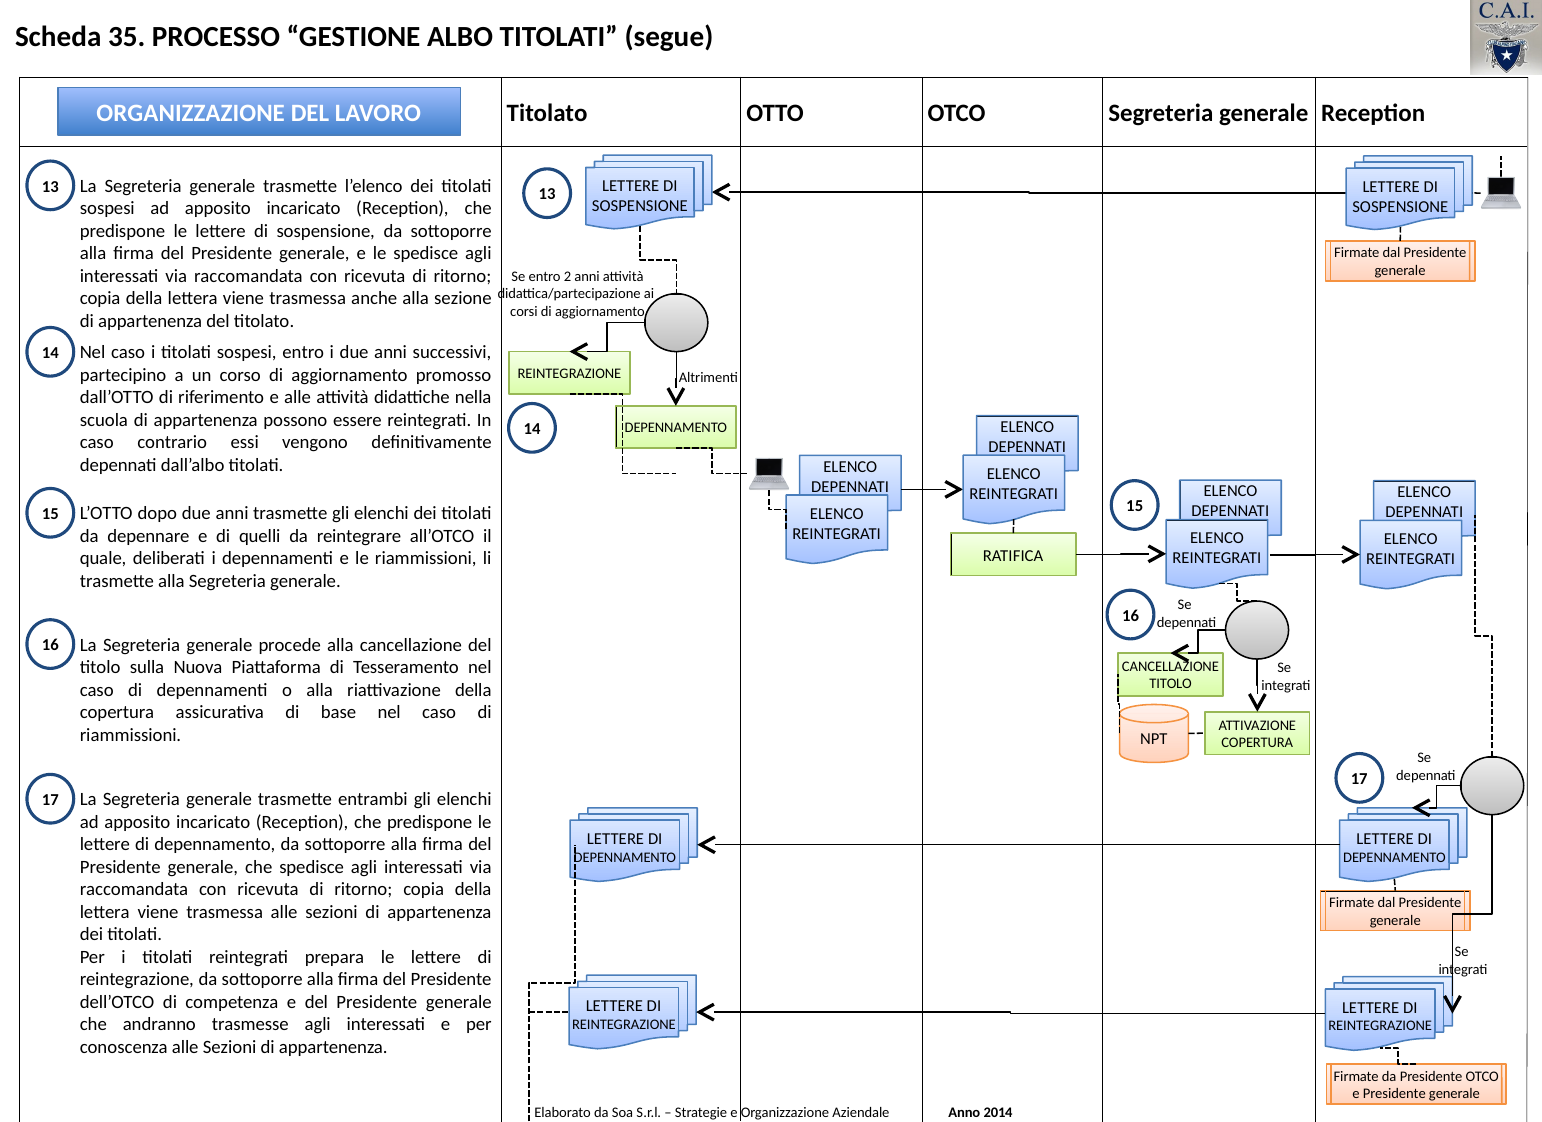

Scheda 35. PROCESSO “GESTIONE ALBO TITOLATI” (segue)
OTTO
Titolato
OTCO
Segreteria generale
Reception
ORGANIZZAZIONE DEL LAVORO
LETTERE DI SOSPENSIONE
LETTERE DI SOSPENSIONE
13
La Segreteria generale trasmette l’elenco dei titolati sospesi ad apposito incaricato (Reception), che predispone le lettere di sospensione, da sottoporre alla firma del Presidente generale, e le spedisce agli interessati via raccomandata con ricevuta di ritorno; copia della lettera viene trasmessa anche alla sezione di appartenenza del titolato.
13
Firmate dal Presidente generale
Se entro 2 anni attività didattica/partecipazione ai
corsi di aggiornamento
14
Nel caso i titolati sospesi, entro i due anni successivi, partecipino a un corso di aggiornamento promosso dall’OTTO di riferimento e alle attività didattiche nella scuola di appartenenza possono essere reintegrati. In caso contrario essi vengono definitivamente depennati dall’albo titolati.
REINTEGRAZIONE
Altrimenti
14
DEPENNAMENTO
ELENCO DEPENNATI
ELENCO REINTEGRATI
ELENCO DEPENNATI
ELENCO DEPENNATI
15
ELENCO DEPENNATI
15
L’OTTO dopo due anni trasmette gli elenchi dei titolati da depennare e di quelli da reintegrare all’OTCO il quale, deliberati i depennamenti e le riammissioni, li trasmette alla Segreteria generale.
ELENCO REINTEGRATI
ELENCO REINTEGRATI
ELENCO REINTEGRATI
RATIFICA
Se
depennati
16
16
La Segreteria generale procede alla cancellazione del titolo sulla Nuova Piattaforma di Tesseramento nel caso di depennamenti o alla riattivazione della copertura assicurativa di base nel caso di riammissioni.
Se
integrati
CANCELLAZIONE TITOLO
NPT
ATTIVAZIONE COPERTURA
Se
depennati
17
17
La Segreteria generale trasmette entrambi gli elenchi ad apposito incaricato (Reception), che predispone le lettere di depennamento, da sottoporre alla firma del Presidente generale, che spedisce agli interessati via raccomandata con ricevuta di ritorno; copia della lettera viene trasmessa alle sezioni di appartenenza dei titolati.
Per i titolati reintegrati prepara le lettere di reintegrazione, da sottoporre alla firma del Presidente dell’OTCO di competenza e del Presidente generale che andranno trasmesse agli interessati e per conoscenza alle Sezioni di appartenenza.
LETTERE DI DEPENNAMENTO
LETTERE DI DEPENNAMENTO
Firmate dal Presidente generale
Se
integrati
LETTERE DI
REINTEGRAZIONE
LETTERE DI
REINTEGRAZIONE
Firmate da Presidente OTCO e Presidente generale
Elaborato da Soa S.r.l. – Strategie e Organizzazione Aziendale Anno 2014